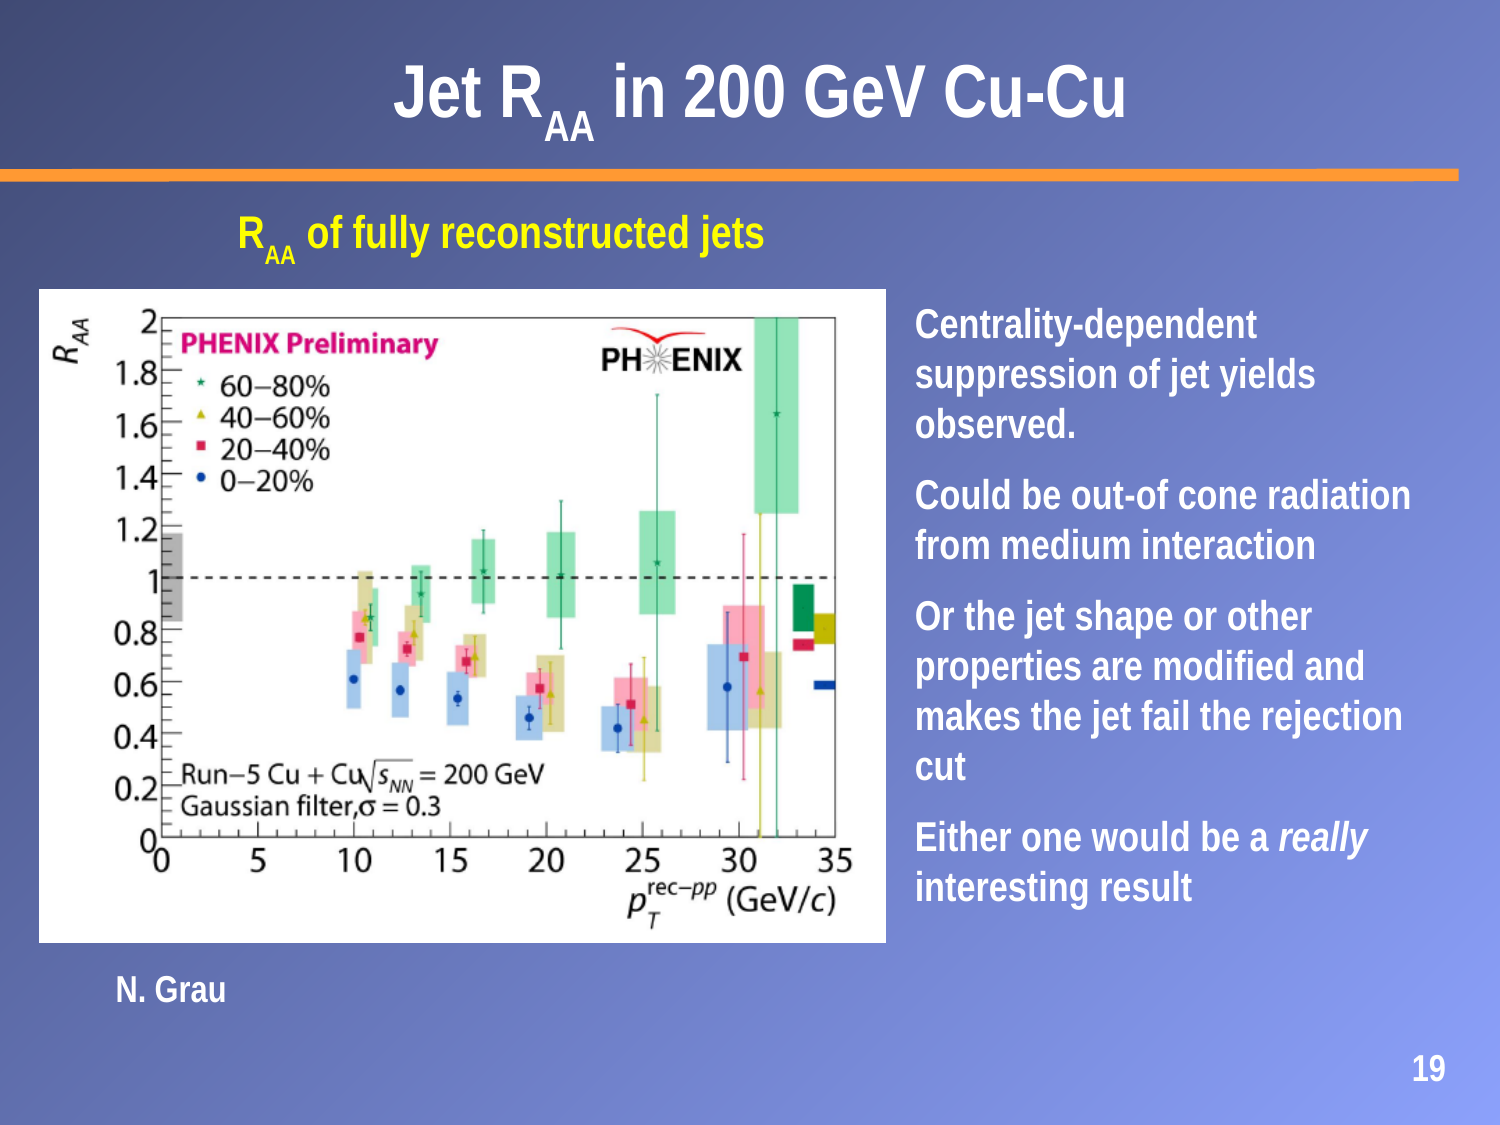

# Jet RAA in 200 GeV Cu-Cu
RAA of fully reconstructed jets
Centrality-dependent suppression of jet yields observed.
Could be out-of cone radiation from medium interaction
Or the jet shape or other properties are modified and makes the jet fail the rejection cut
Either one would be a really interesting result
 N. Grau
19